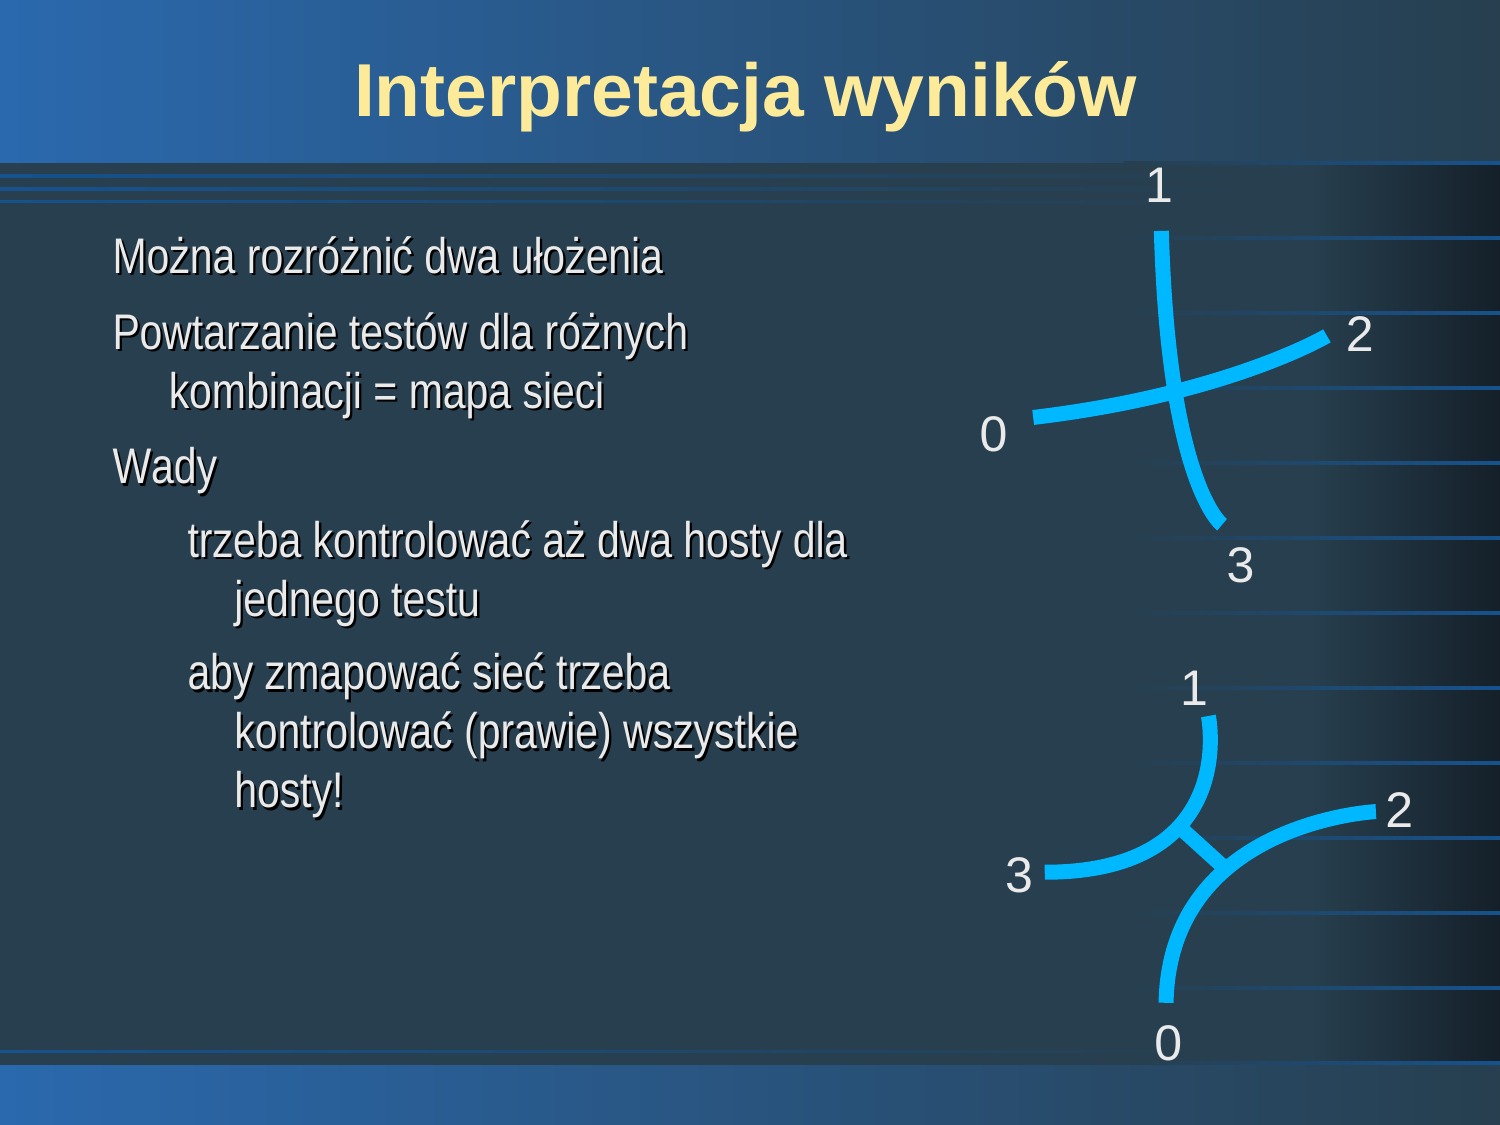

# Interpretacja wyników
1
Można rozróżnić dwa ułożenia
Powtarzanie testów dla różnych kombinacji = mapa sieci
Wady
trzeba kontrolować aż dwa hosty dla jednego testu
aby zmapować sieć trzeba kontrolować (prawie) wszystkie hosty!
2
0
3
1
2
3
0